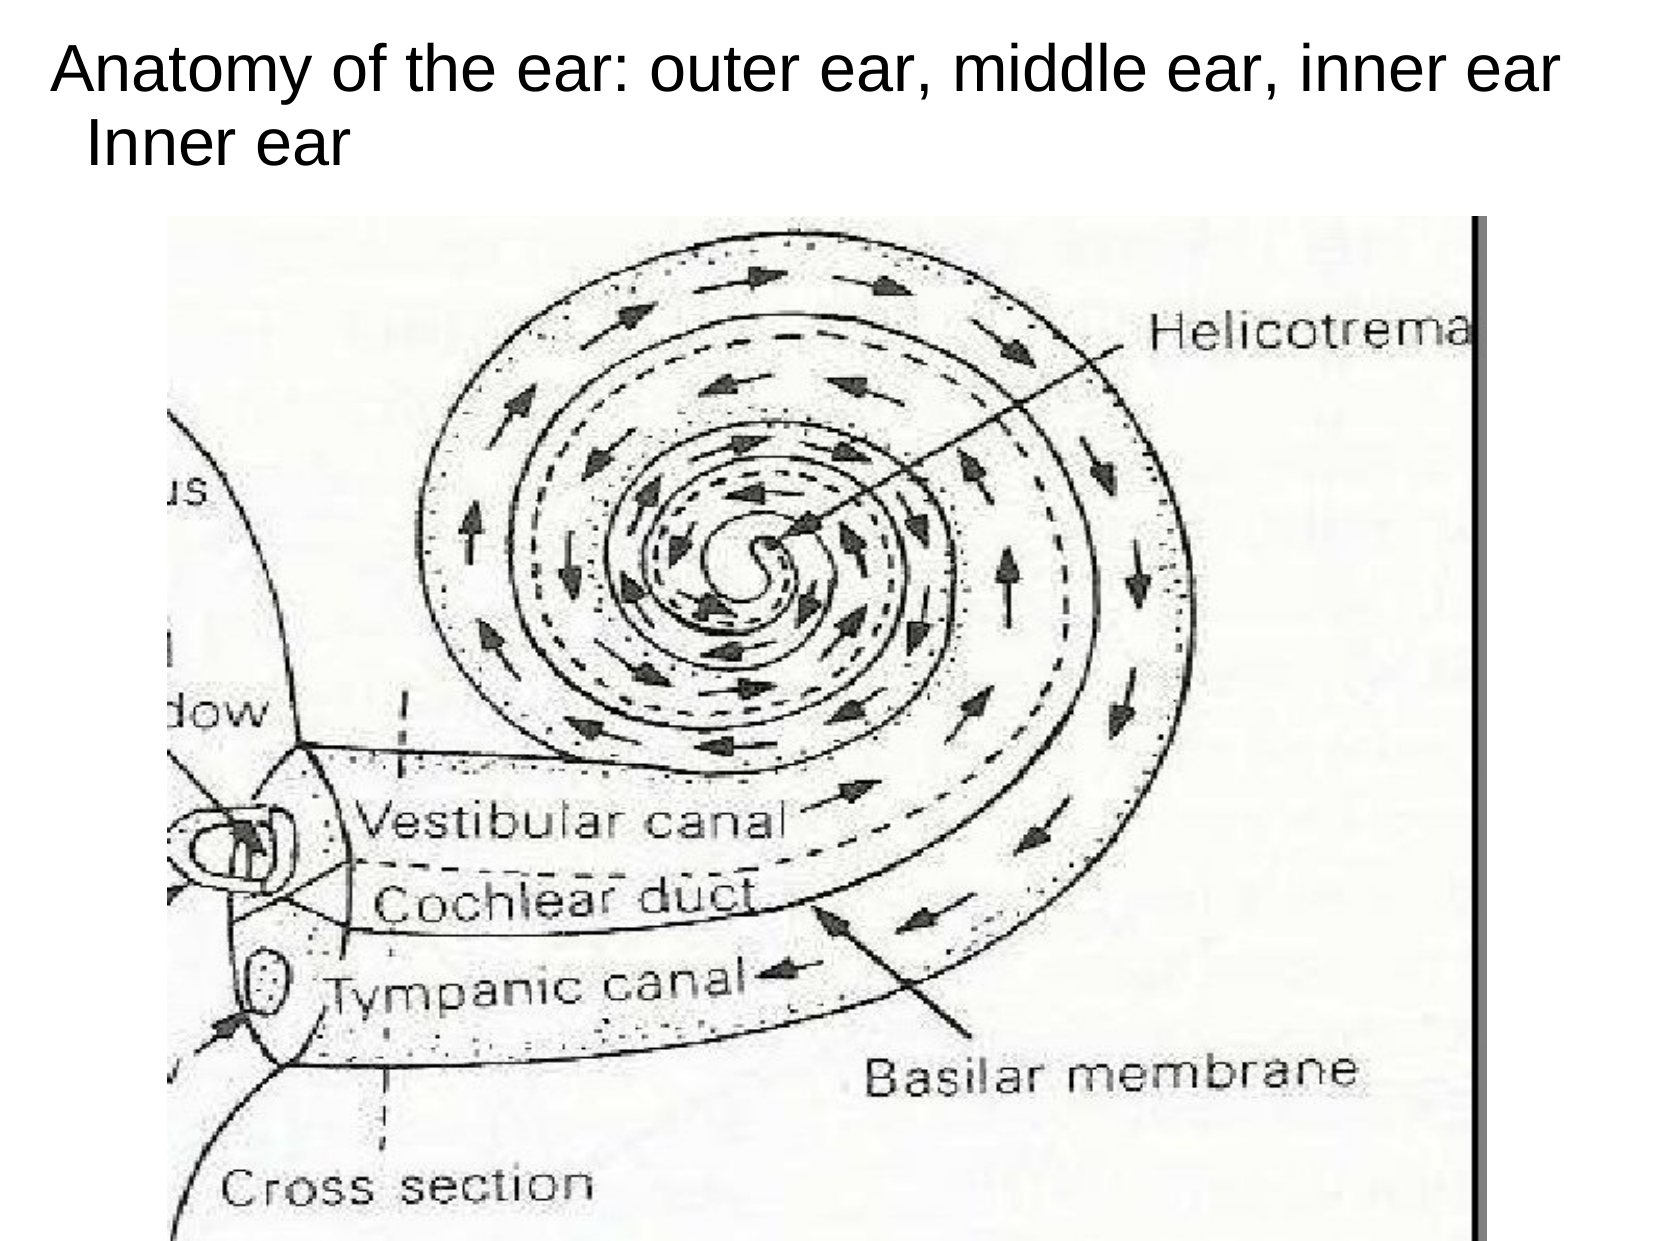

Anatomy of the ear: outer ear, middle ear, inner ear
Inner ear